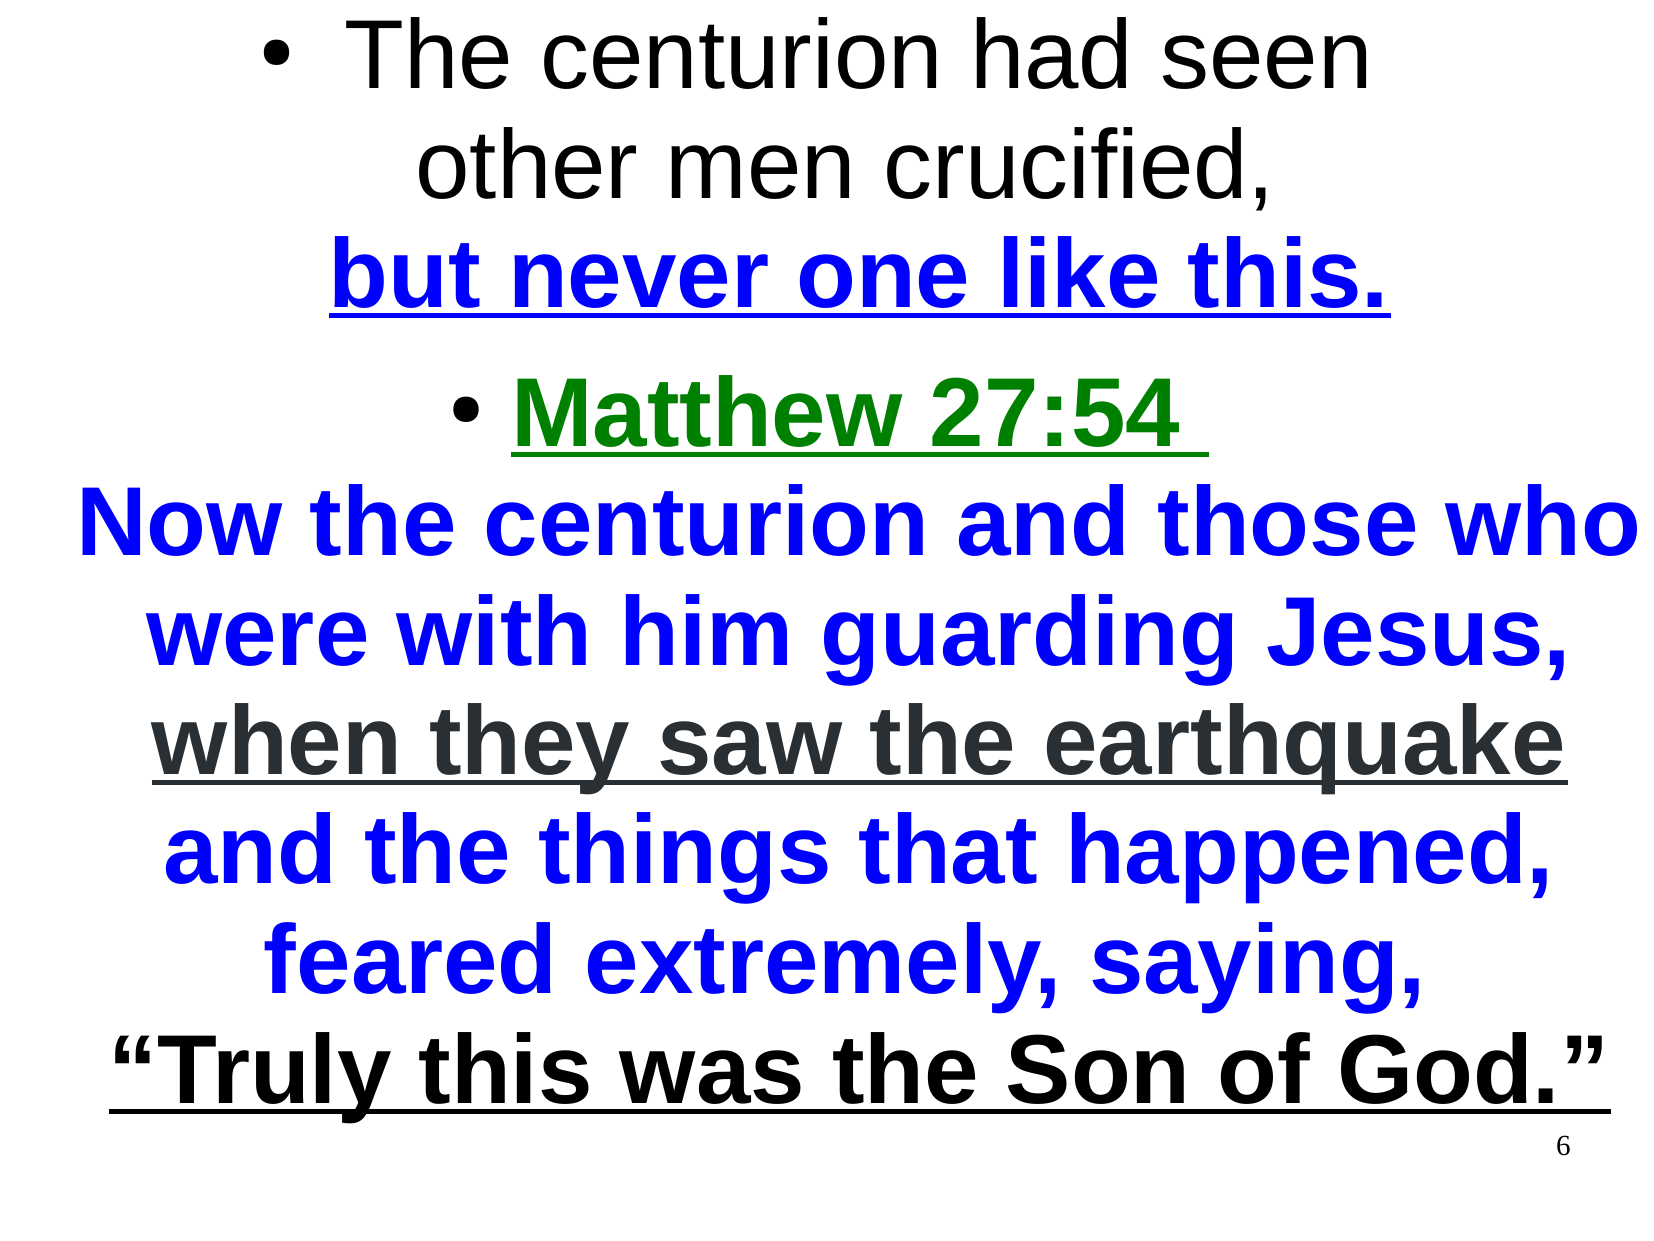

# The centurion had seen other men crucified, but never one like this.
Matthew 27:54
Now the centurion and those who were with him guarding Jesus, when they saw the earthquake and the things that happened, feared extremely, saying,
“Truly this was the Son of God.”
6